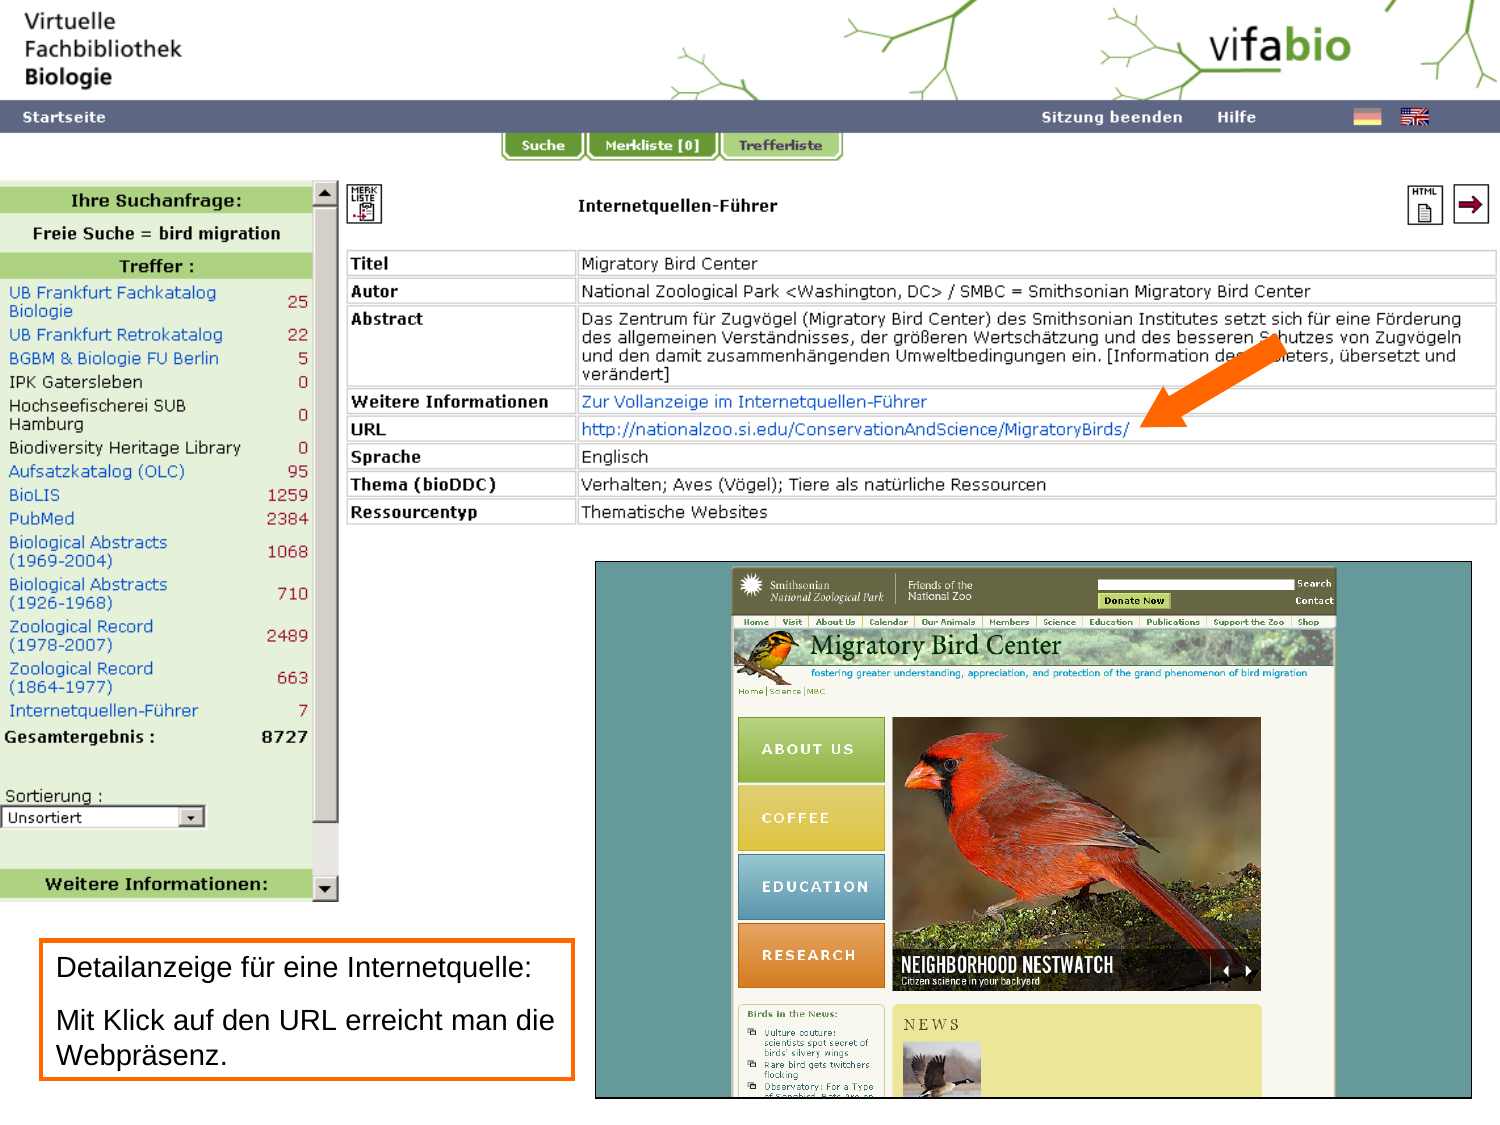

# --- Musterseite --- (Bildschirmfoto)
...
Detailanzeige für eine Internetquelle:
Mit Klick auf den URL erreicht man die Webpräsenz.